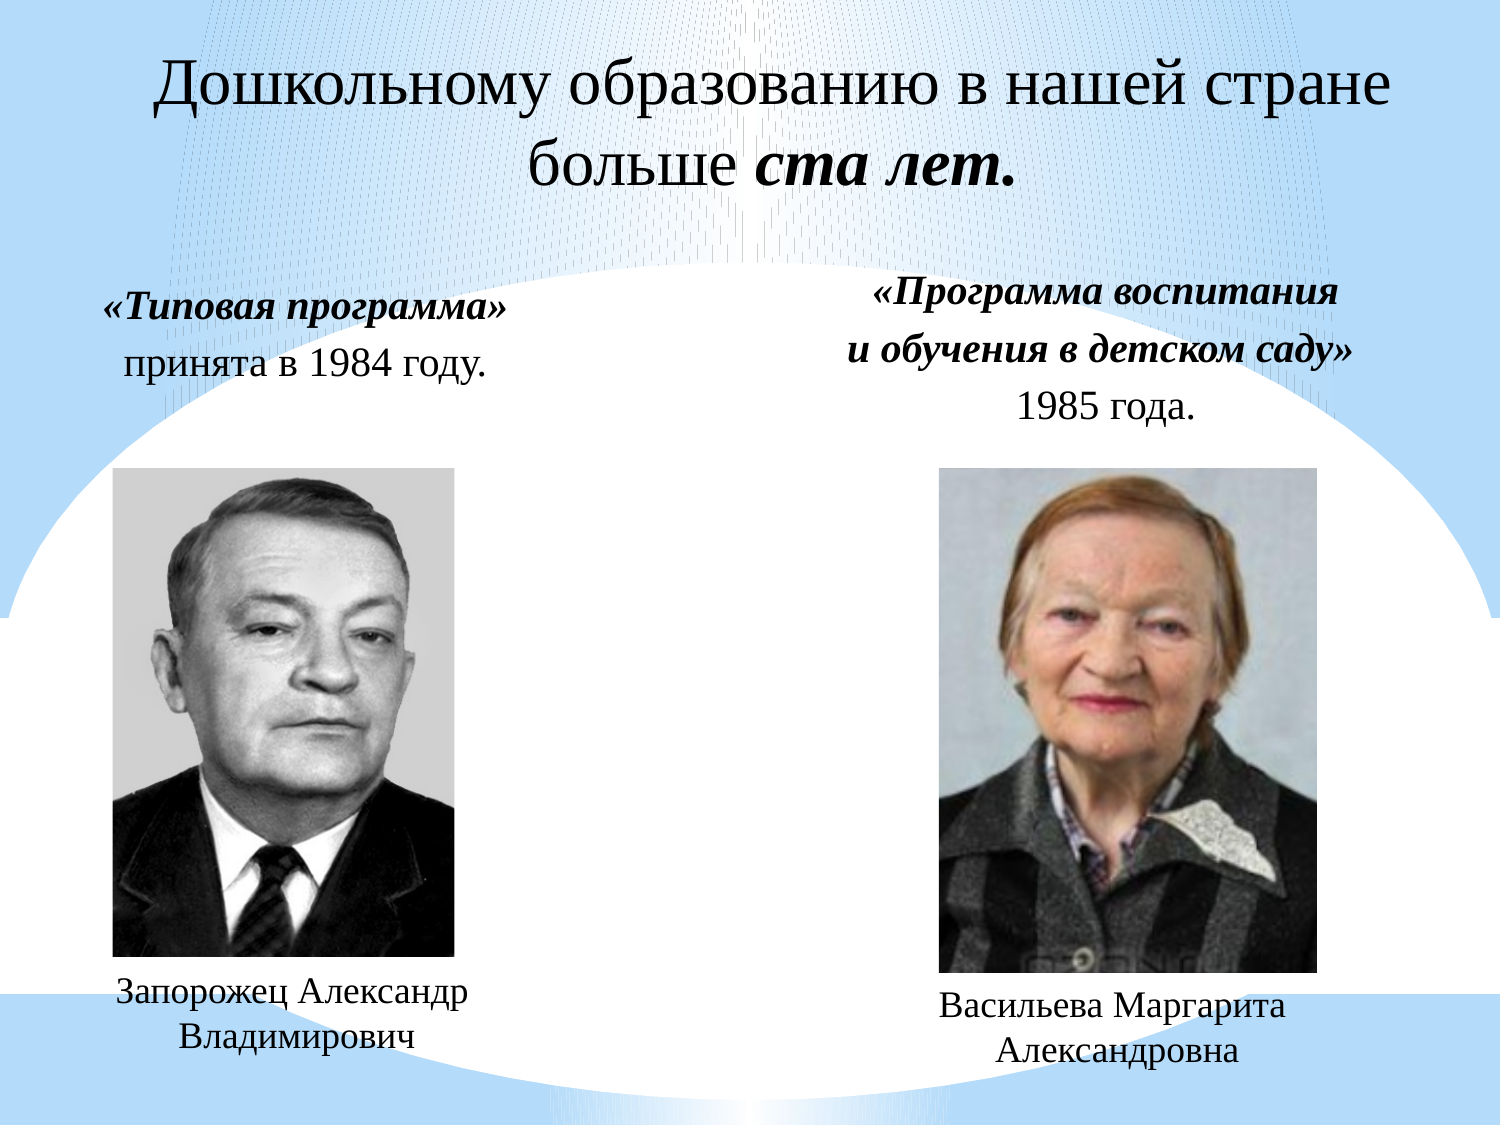

Дошкольному образованию в нашей стране больше ста лет.
«Программа воспитания и обучения в детском саду»
1985 года.
«Типовая программа»
принята в 1984 году.
Запорожец Александр
Владимирович
Васильева Маргарита
Александровна